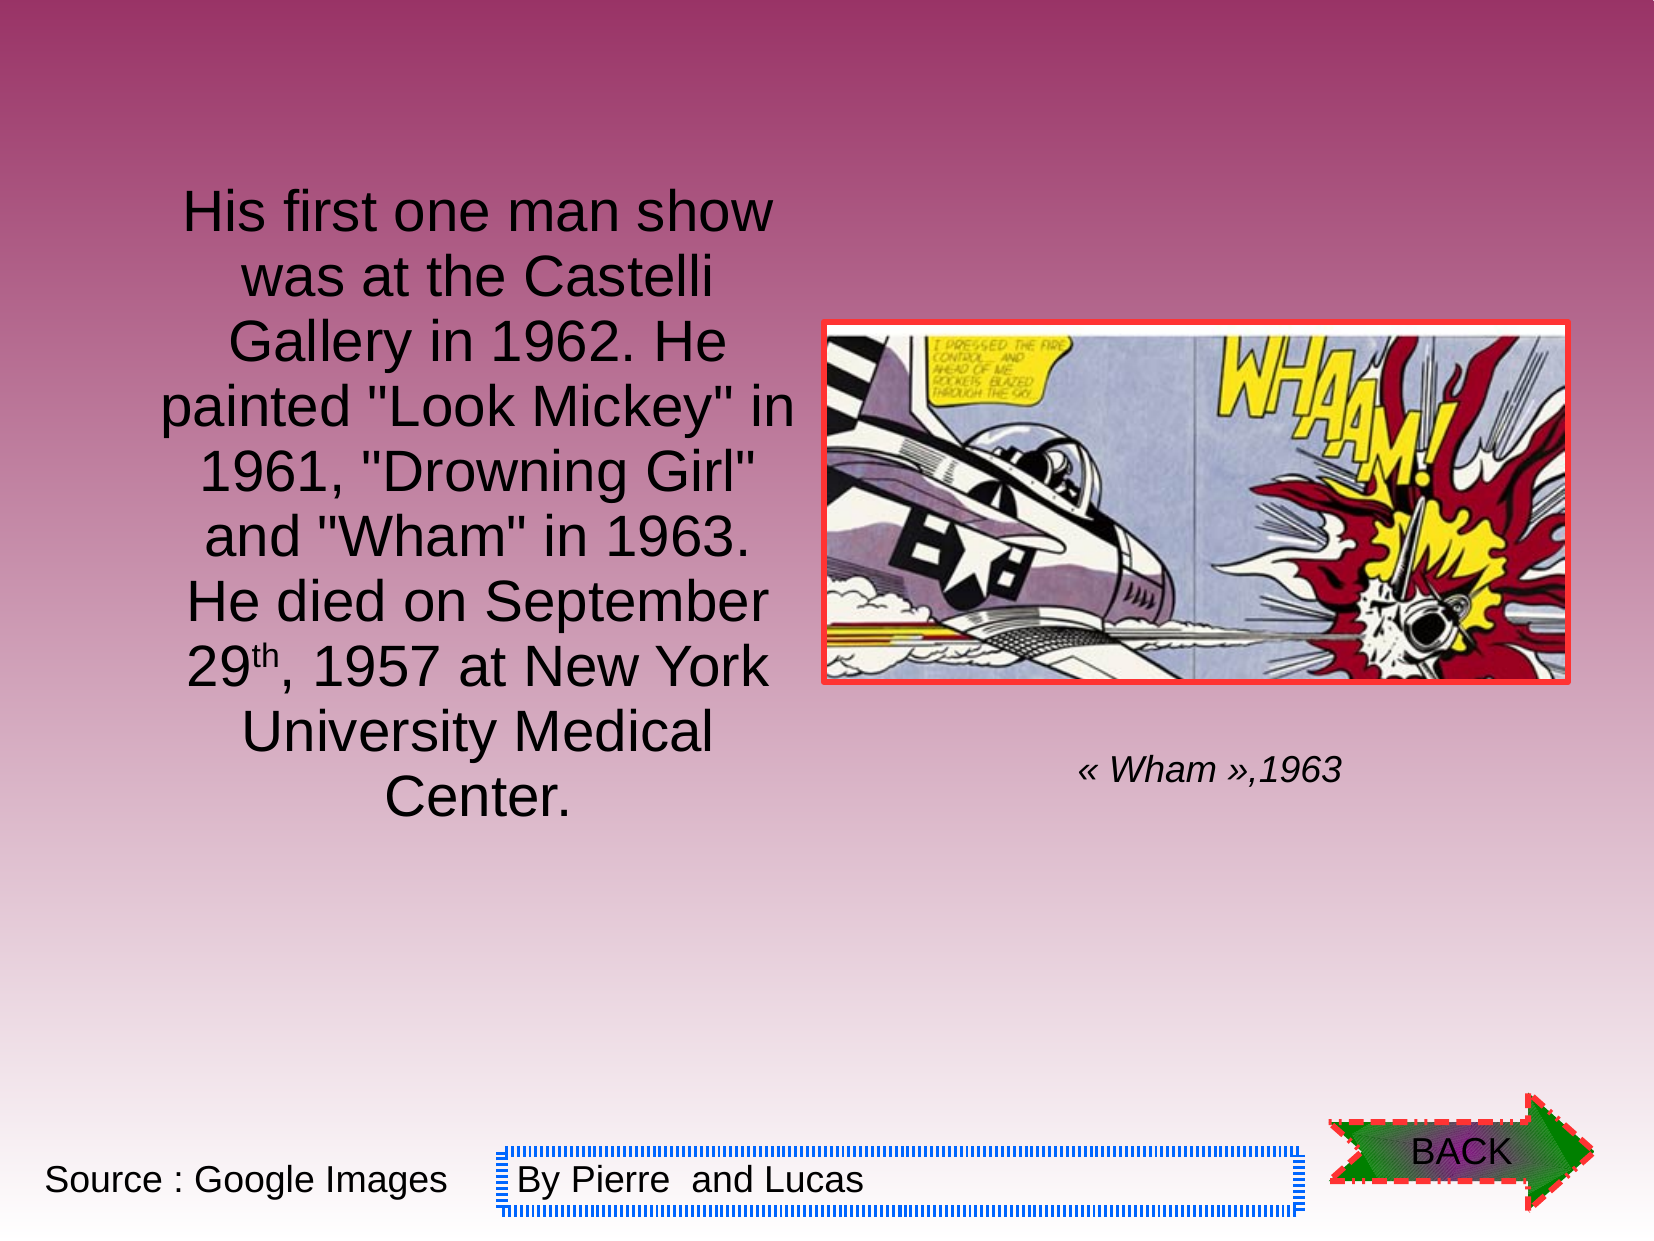

# His first one man show was at the Castelli Gallery in 1962. He painted "Look Mickey" in 1961, "Drowning Girl" and "Wham" in 1963. He died on September 29th, 1957 at New York University Medical Center.
« Wham »,1963
BACK
Source : Google Images
By Pierre and Lucas